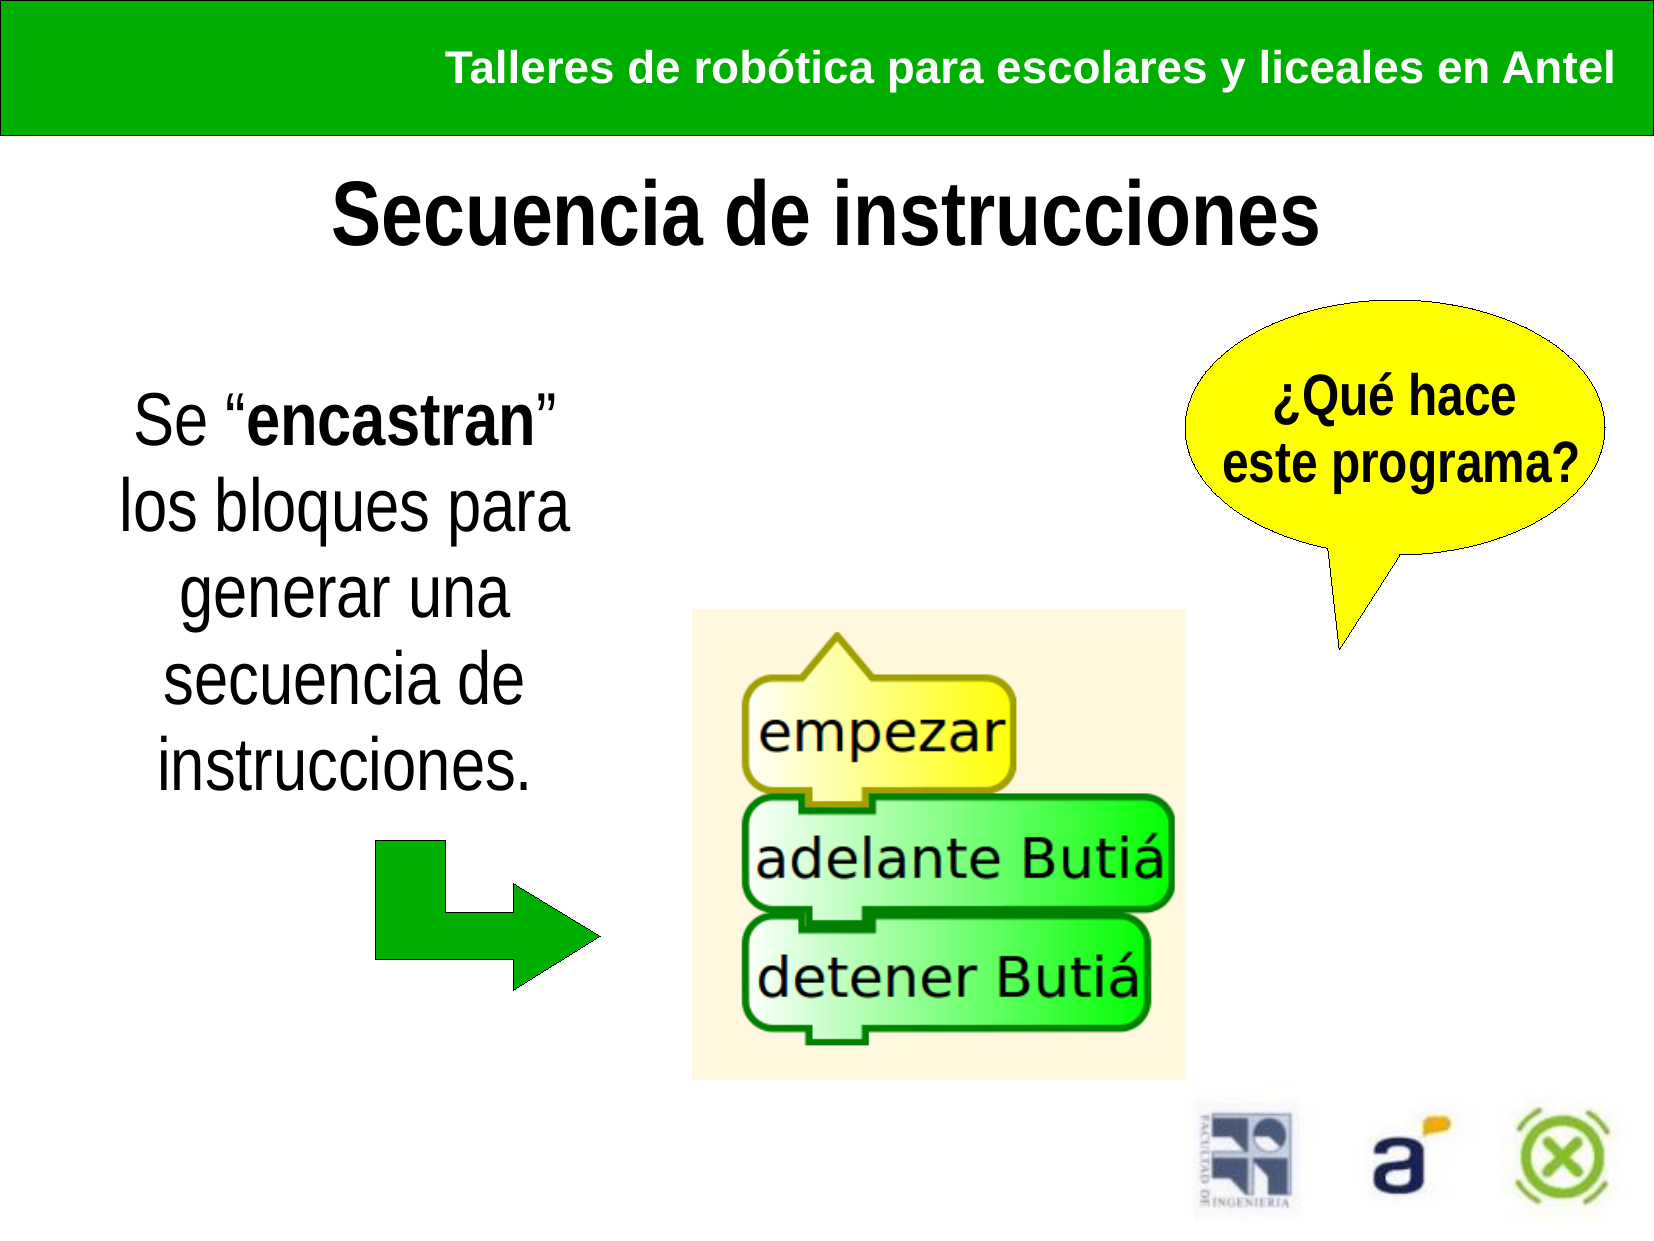

Talleres de robótica para escolares y liceales en Antel
# Secuencia de instrucciones
¿Qué hace
 este programa?
Se “encastran” los bloques para generar una secuencia de instrucciones.